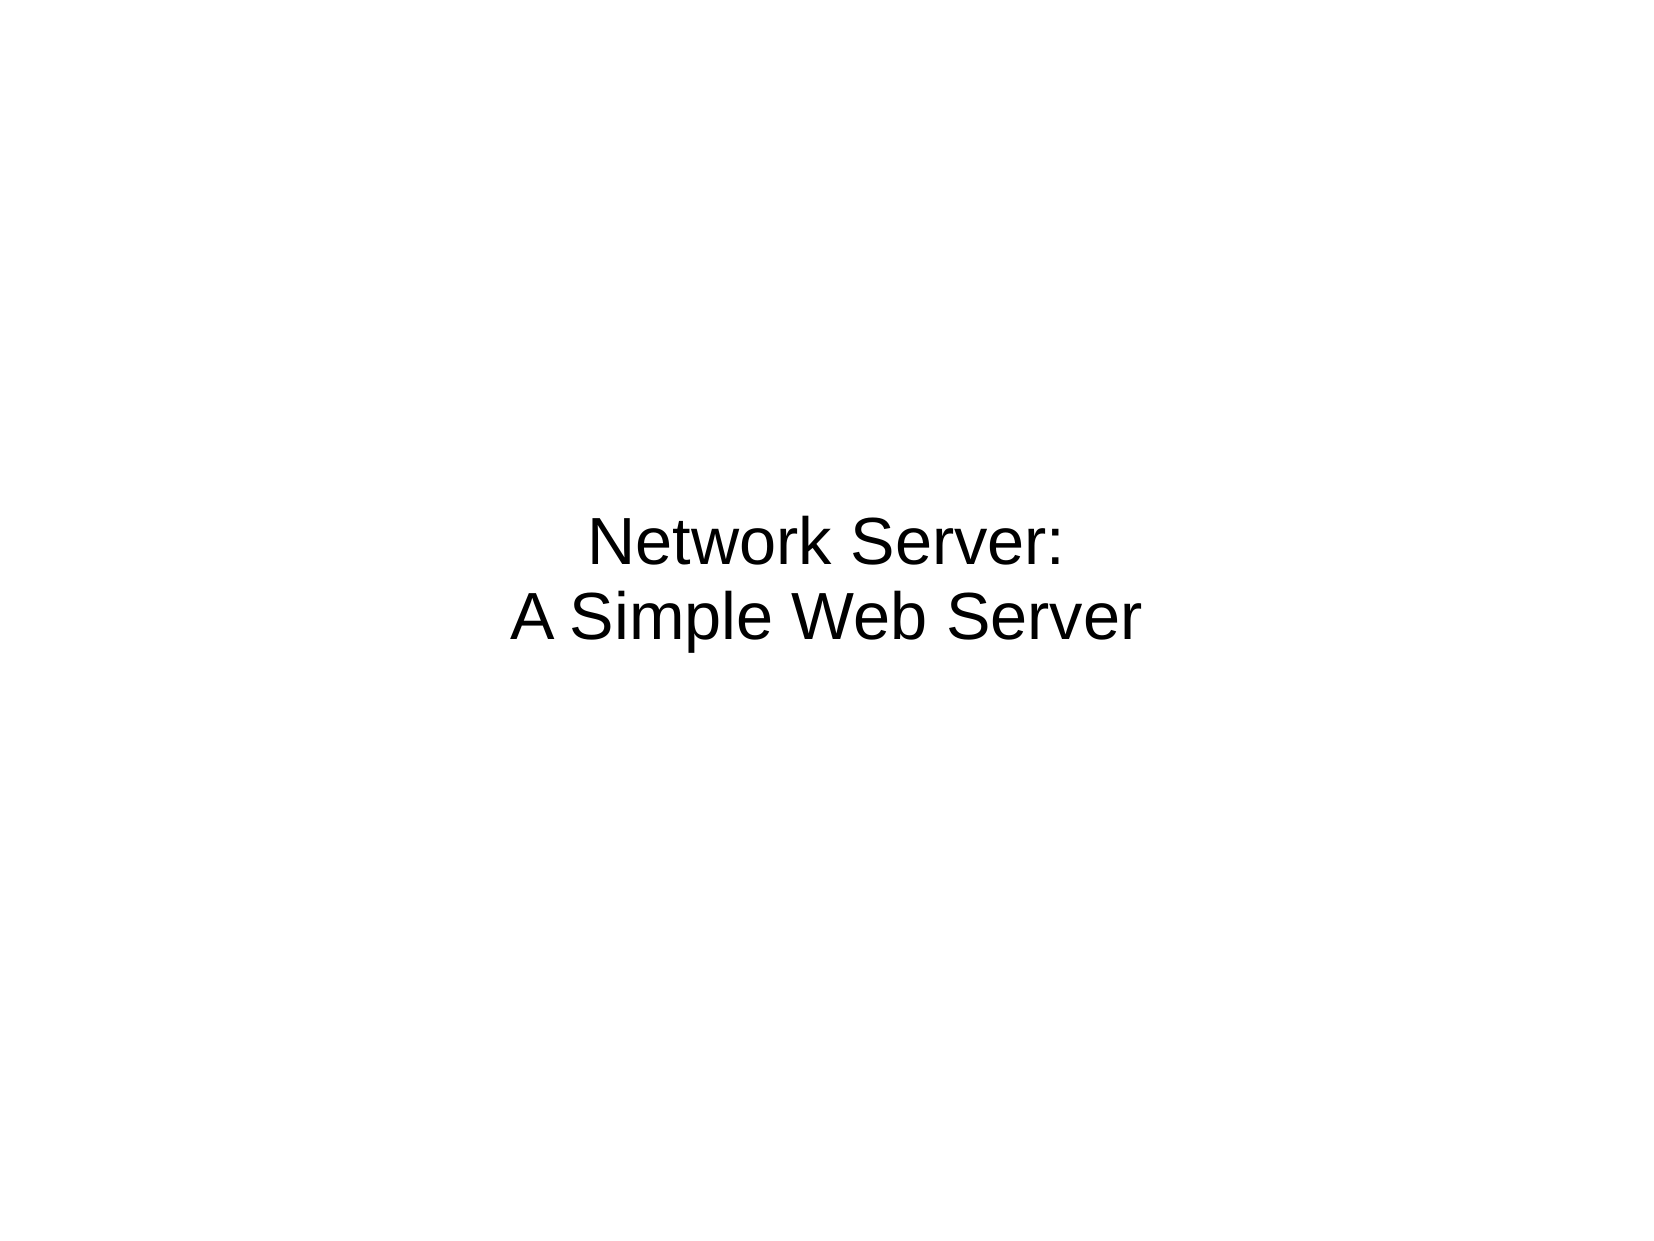

# Network Server:
A Simple Web Server